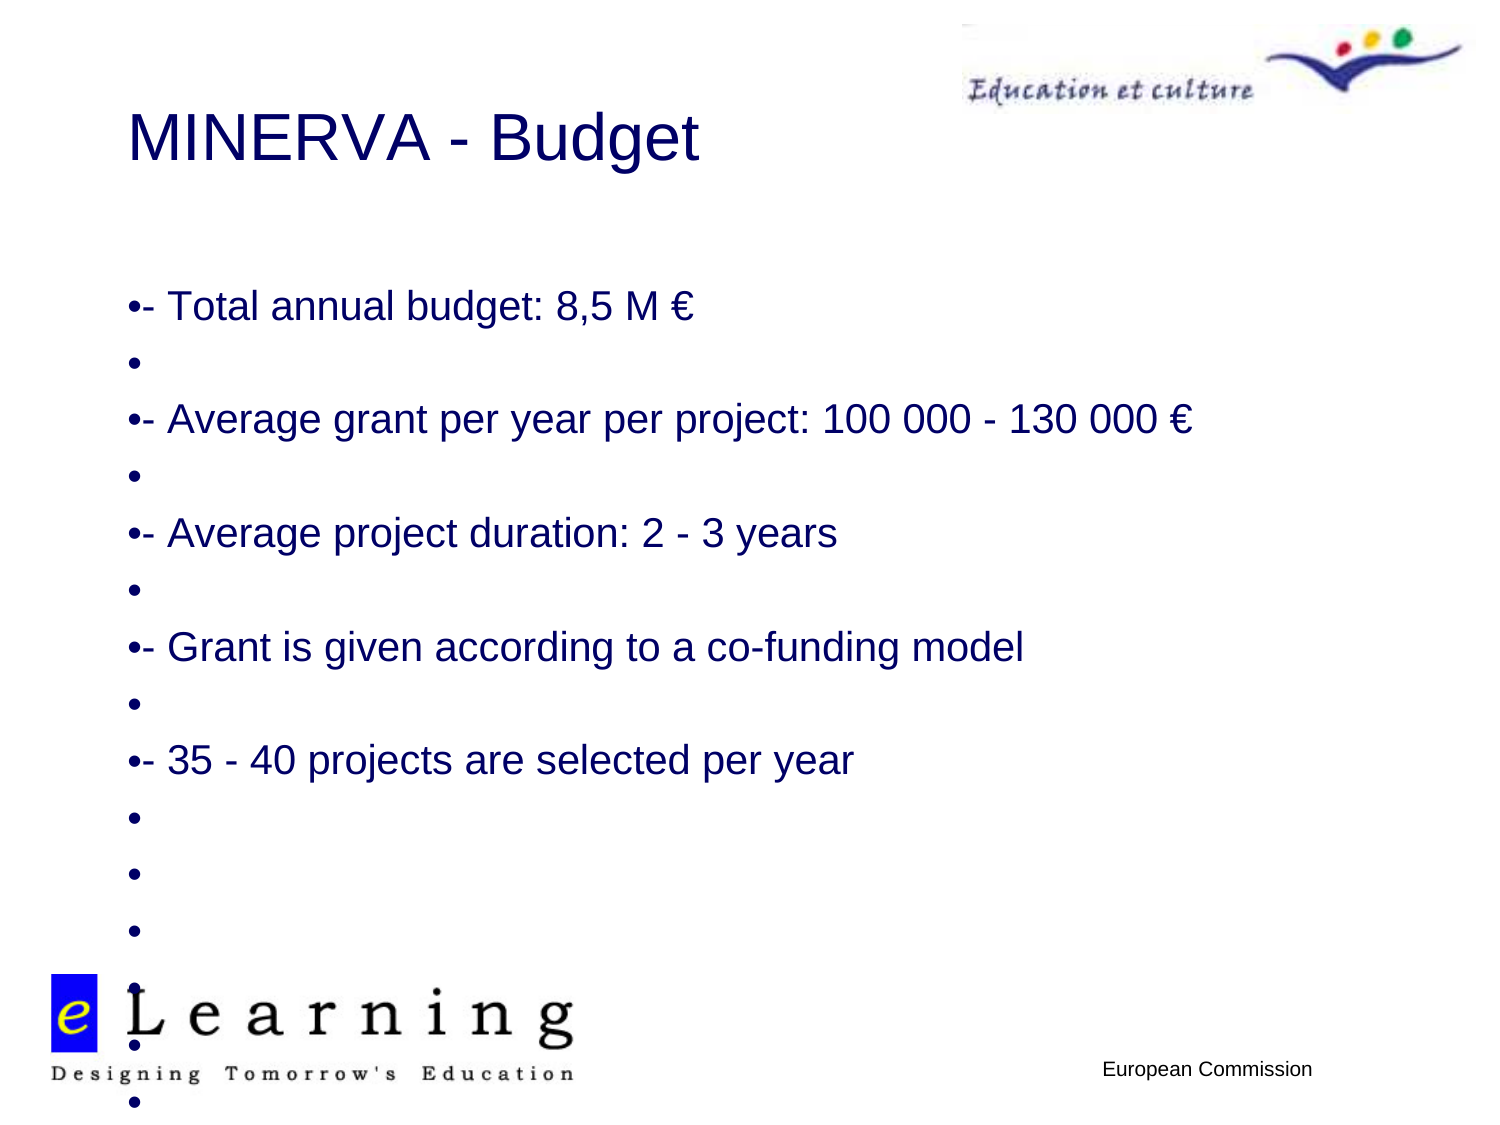

# MINERVA - Budget
- Total annual budget: 8,5 M €
- Average grant per year per project: 100 000 - 130 000 €
- Average project duration: 2 - 3 years
- Grant is given according to a co-funding model
- 35 - 40 projects are selected per year